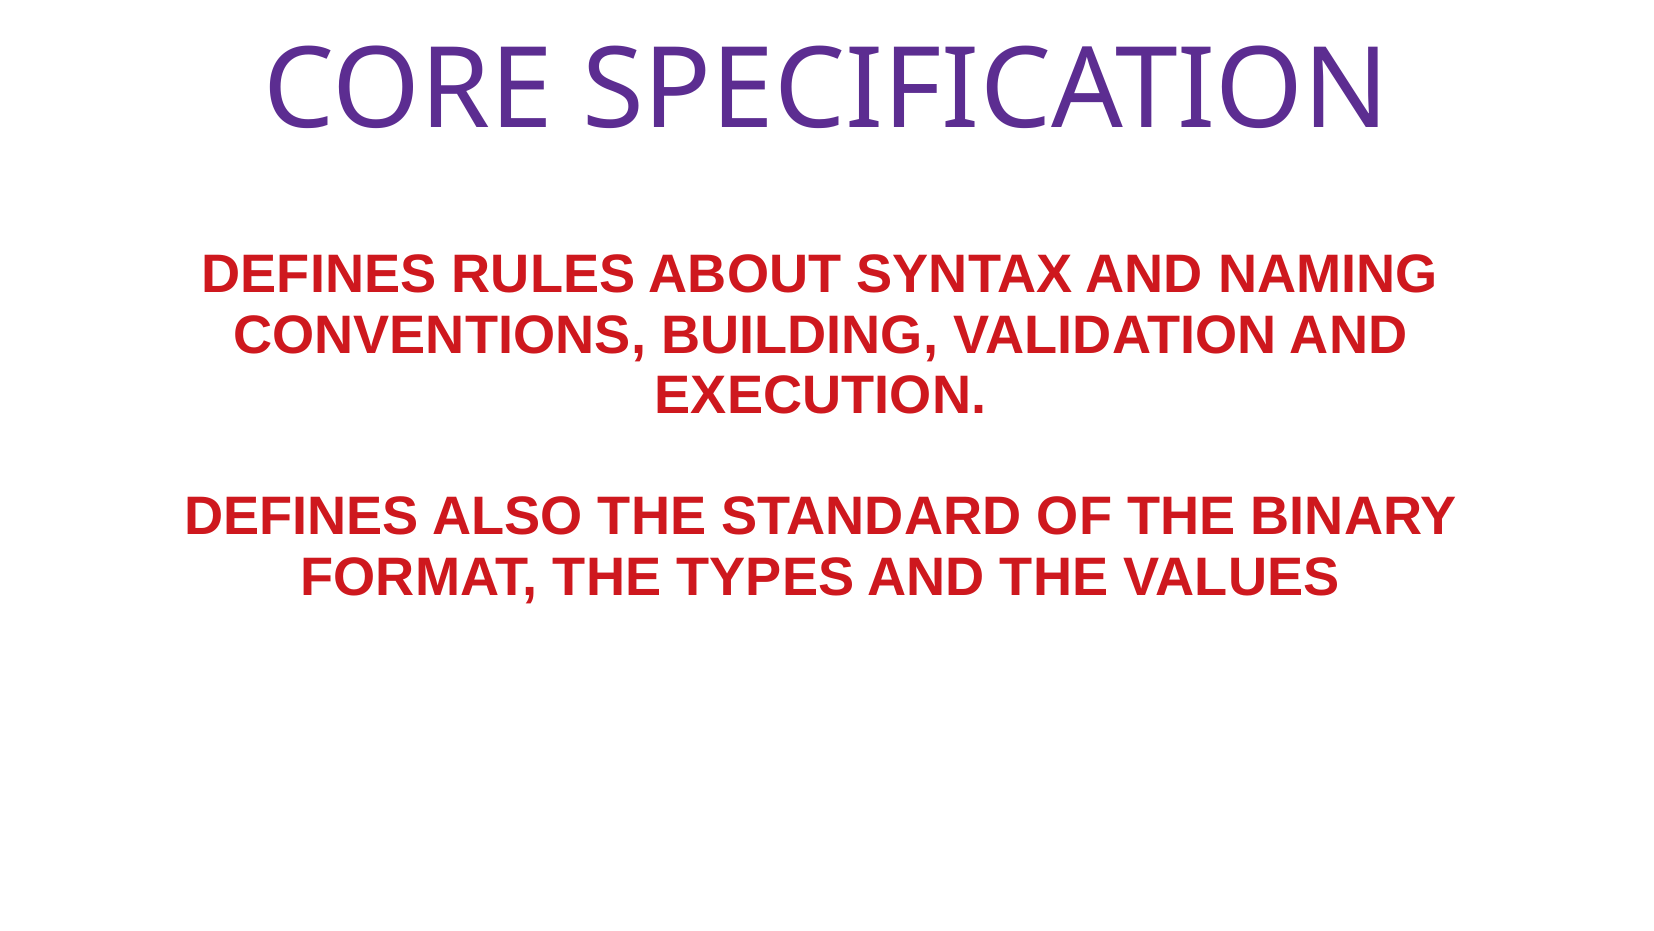

# CORE SPECIFICATION
DEFINES RULES ABOUT SYNTAX AND NAMING CONVENTIONS, BUILDING, VALIDATION AND EXECUTION.
DEFINES ALSO THE STANDARD OF THE BINARY FORMAT, THE TYPES AND THE VALUES